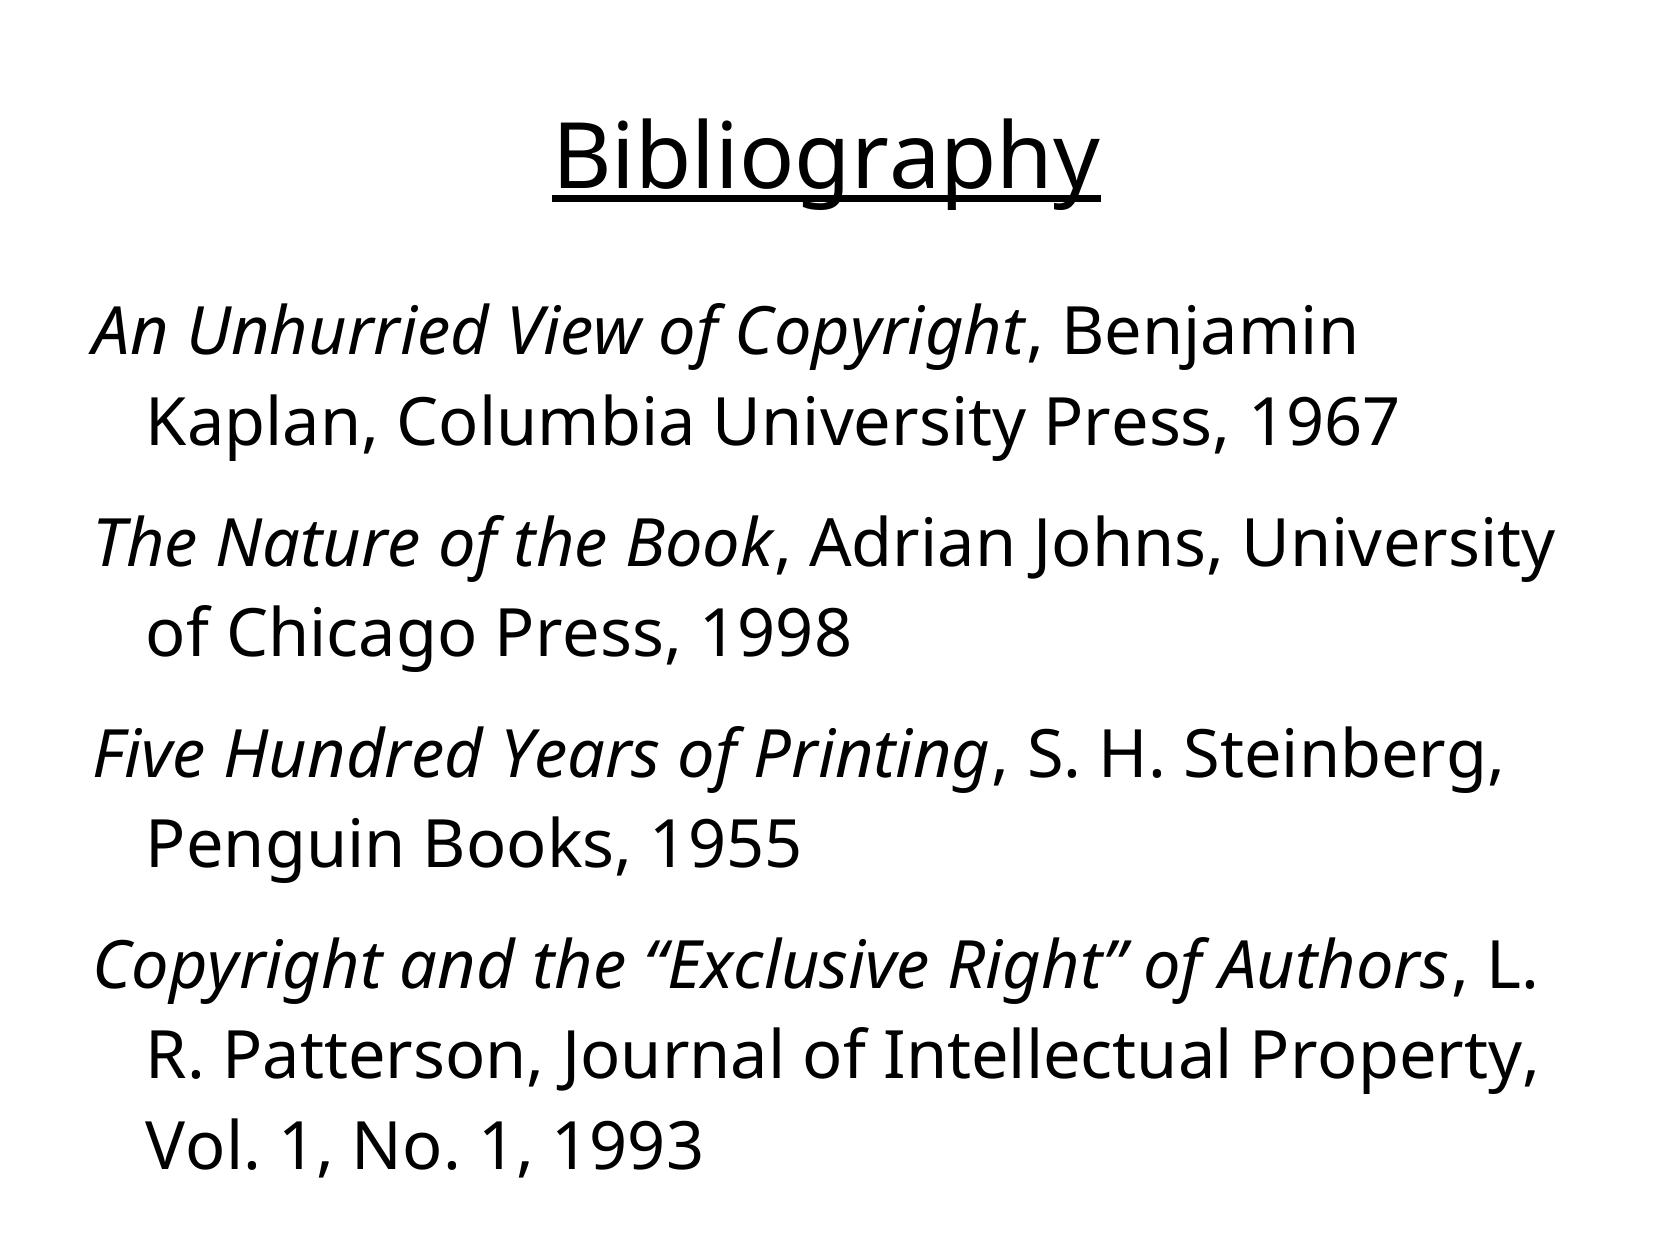

# Bibliography
An Unhurried View of Copyright, Benjamin Kaplan, Columbia University Press, 1967
The Nature of the Book, Adrian Johns, University of Chicago Press, 1998
Five Hundred Years of Printing, S. H. Steinberg, Penguin Books, 1955
Copyright and the “Exclusive Right” of Authors, L. R. Patterson, Journal of Intellectual Property, Vol. 1, No. 1, 1993